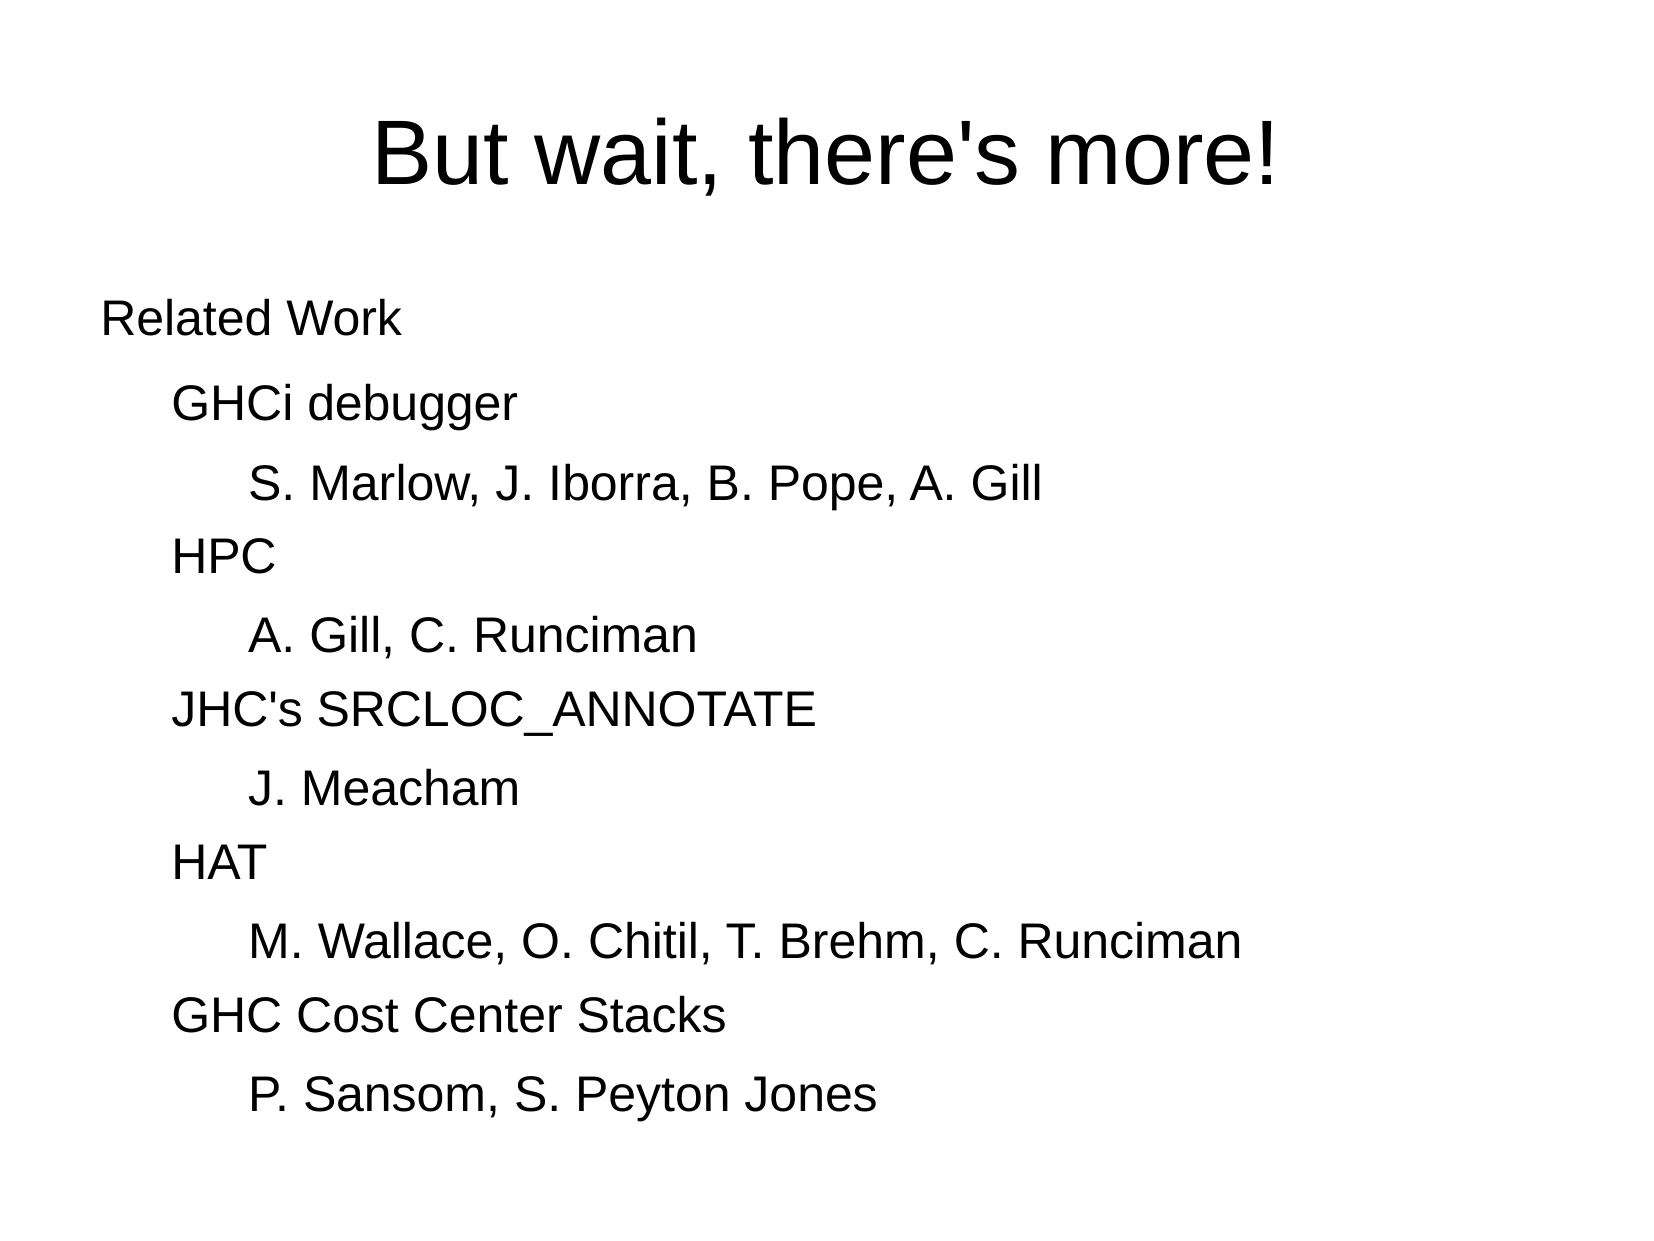

# But wait, there's more!
Related Work
GHCi debugger
S. Marlow, J. Iborra, B. Pope, A. Gill
HPC
A. Gill, C. Runciman
JHC's SRCLOC_ANNOTATE
J. Meacham
HAT
M. Wallace, O. Chitil, T. Brehm, C. Runciman
GHC Cost Center Stacks
P. Sansom, S. Peyton Jones